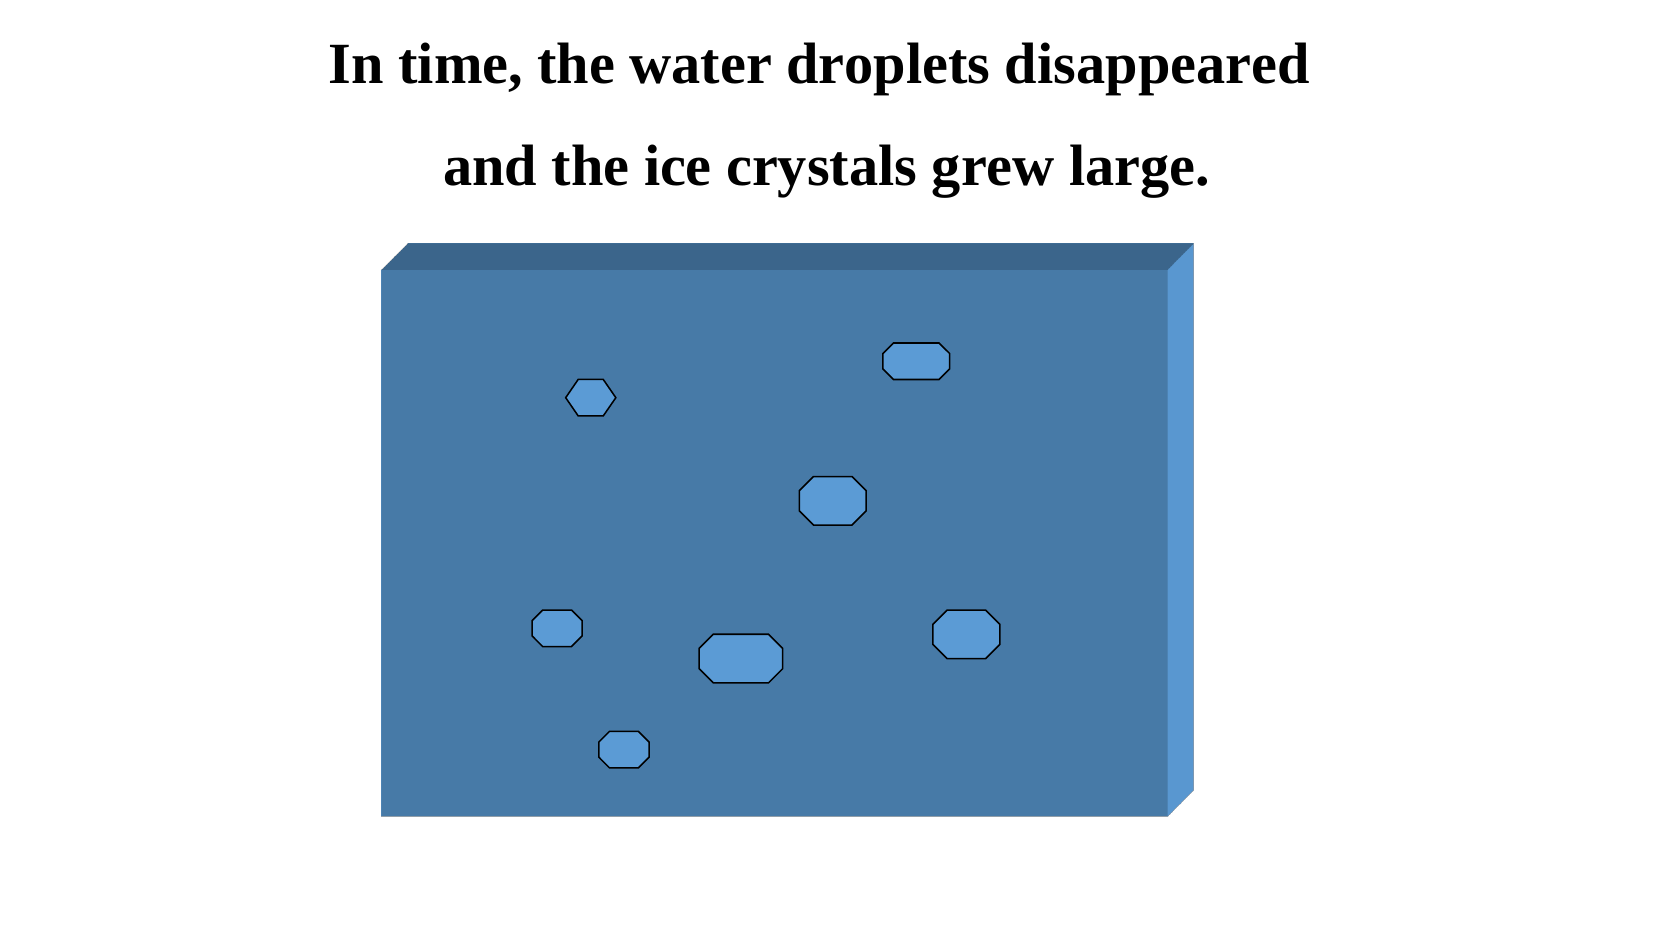

In time, the water droplets disappeared
and the ice crystals grew large.